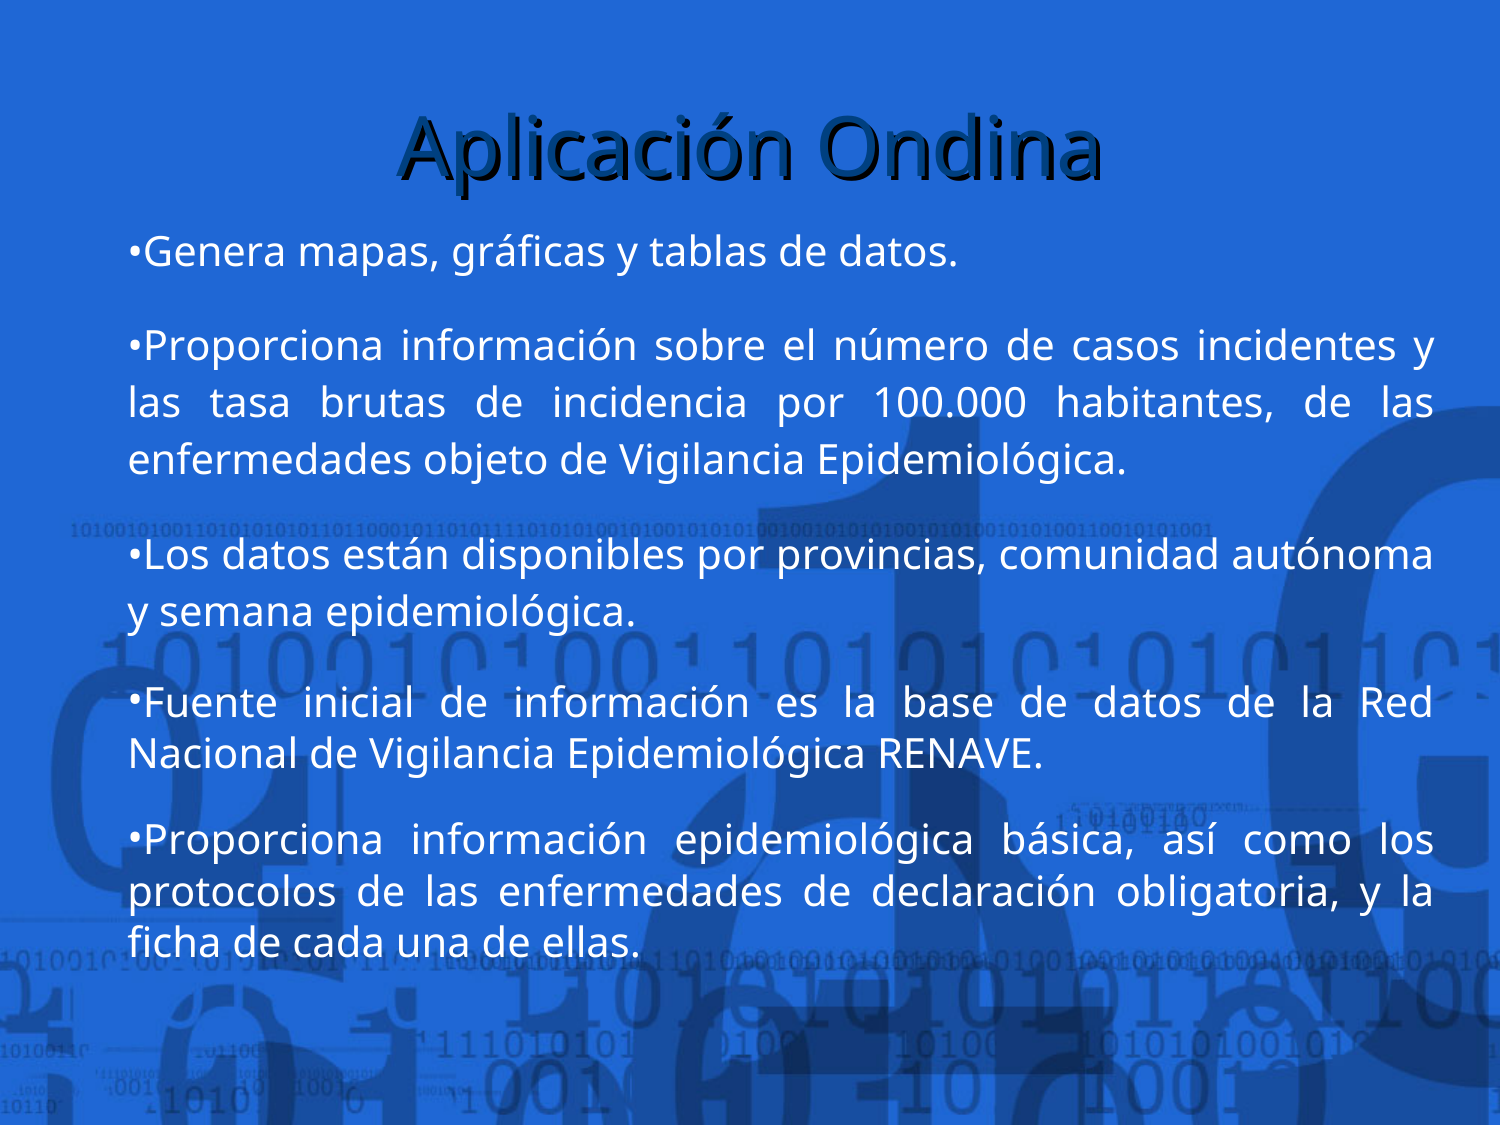

# Aplicación Ondina
Genera mapas, gráficas y tablas de datos.
Proporciona información sobre el número de casos incidentes y las tasa brutas de incidencia por 100.000 habitantes, de las enfermedades objeto de Vigilancia Epidemiológica.
Los datos están disponibles por provincias, comunidad autónoma y semana epidemiológica.
Fuente inicial de información es la base de datos de la Red Nacional de Vigilancia Epidemiológica RENAVE.
Proporciona información epidemiológica básica, así como los protocolos de las enfermedades de declaración obligatoria, y la ficha de cada una de ellas.